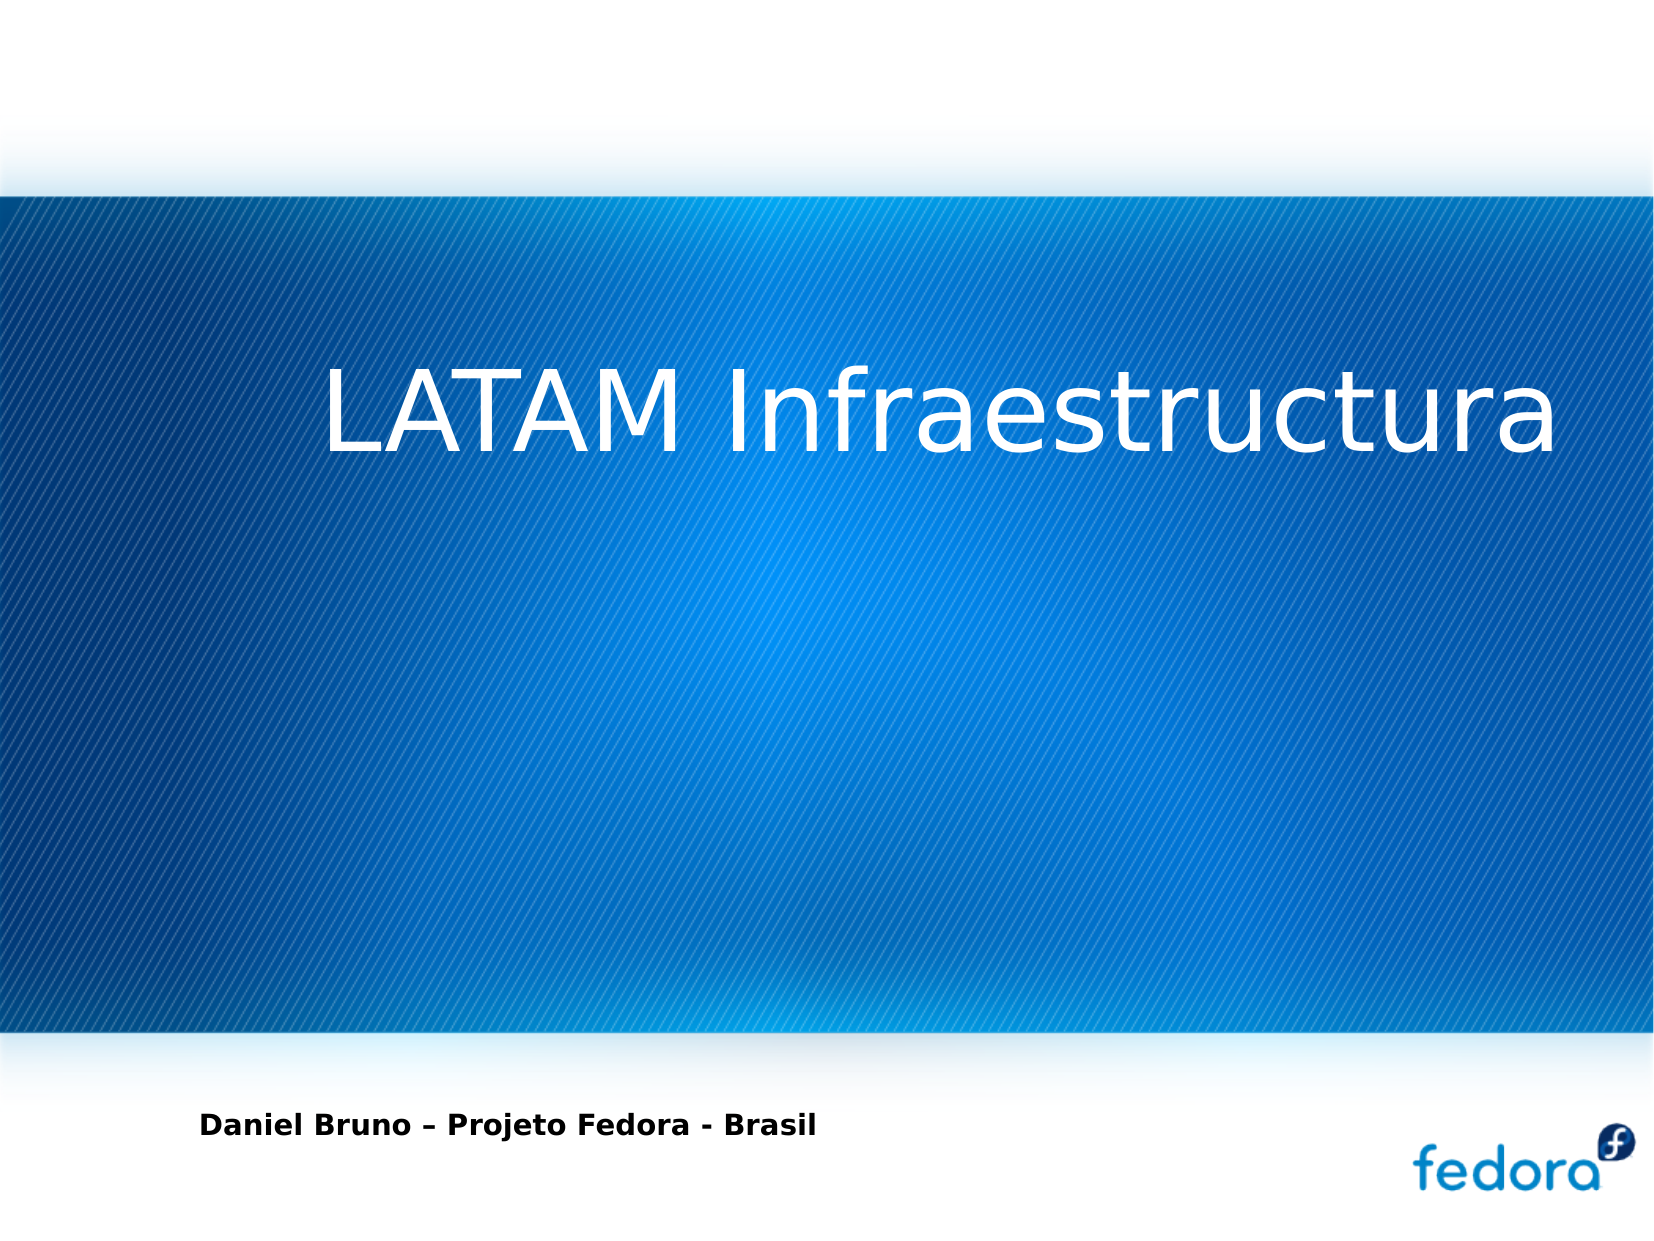

LATAM Infraestructura
# Daniel Bruno – Projeto Fedora - Brasil